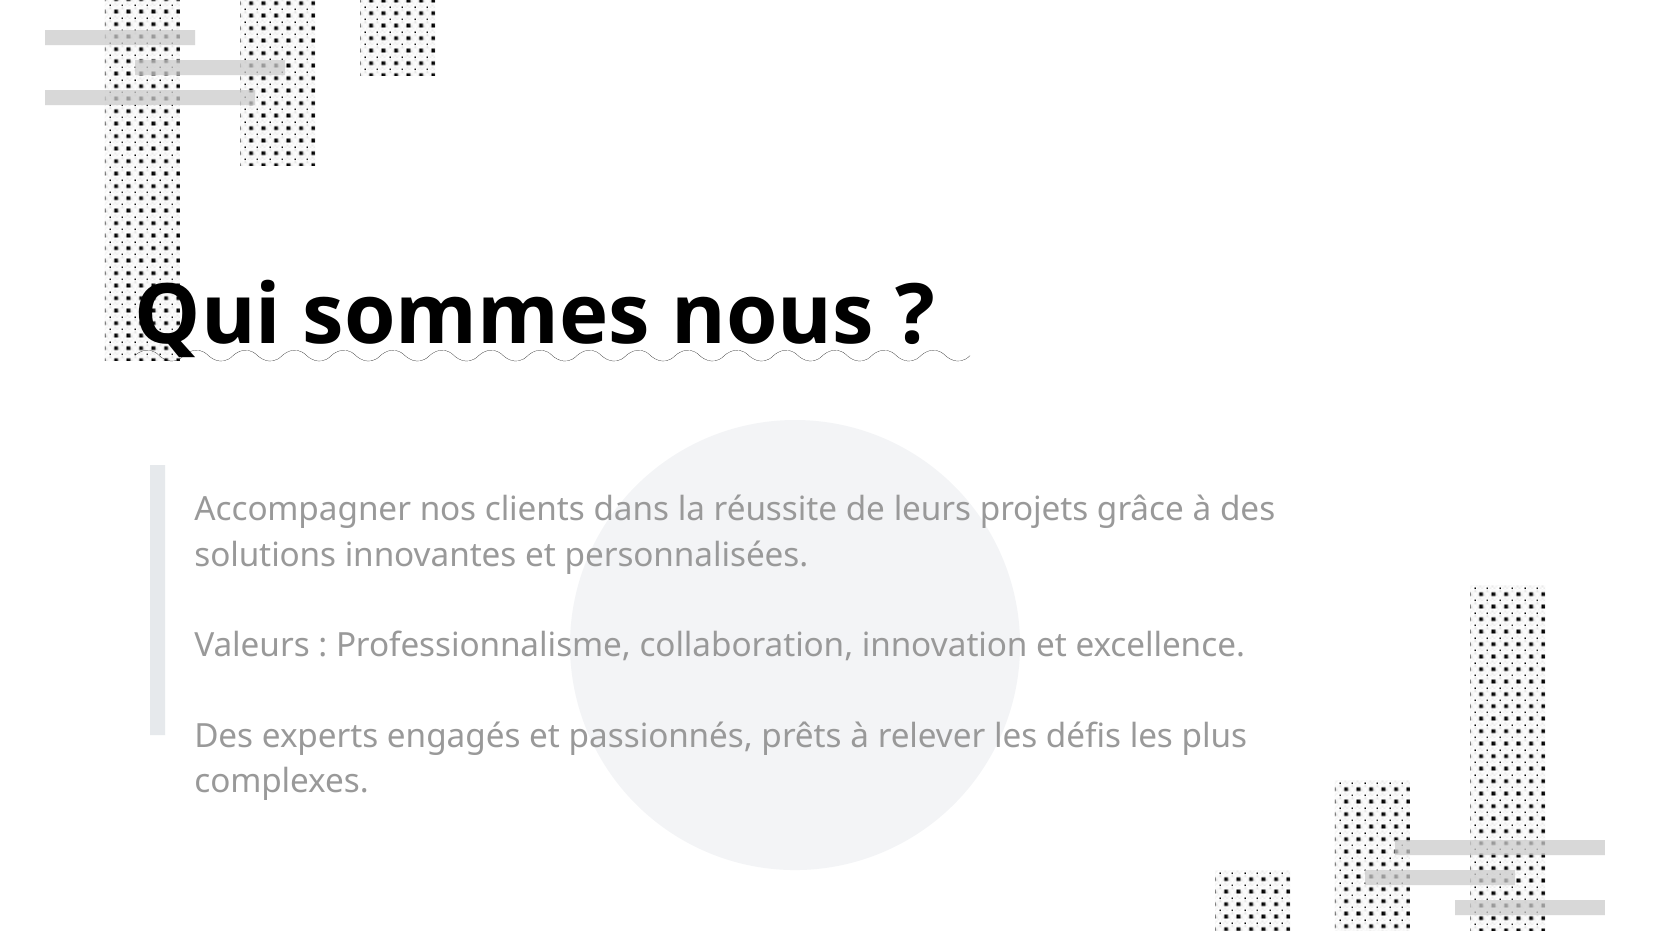

Qui sommes nous ?
Accompagner nos clients dans la réussite de leurs projets grâce à des solutions innovantes et personnalisées.
Valeurs : Professionnalisme, collaboration, innovation et excellence.
Des experts engagés et passionnés, prêts à relever les défis les plus complexes.